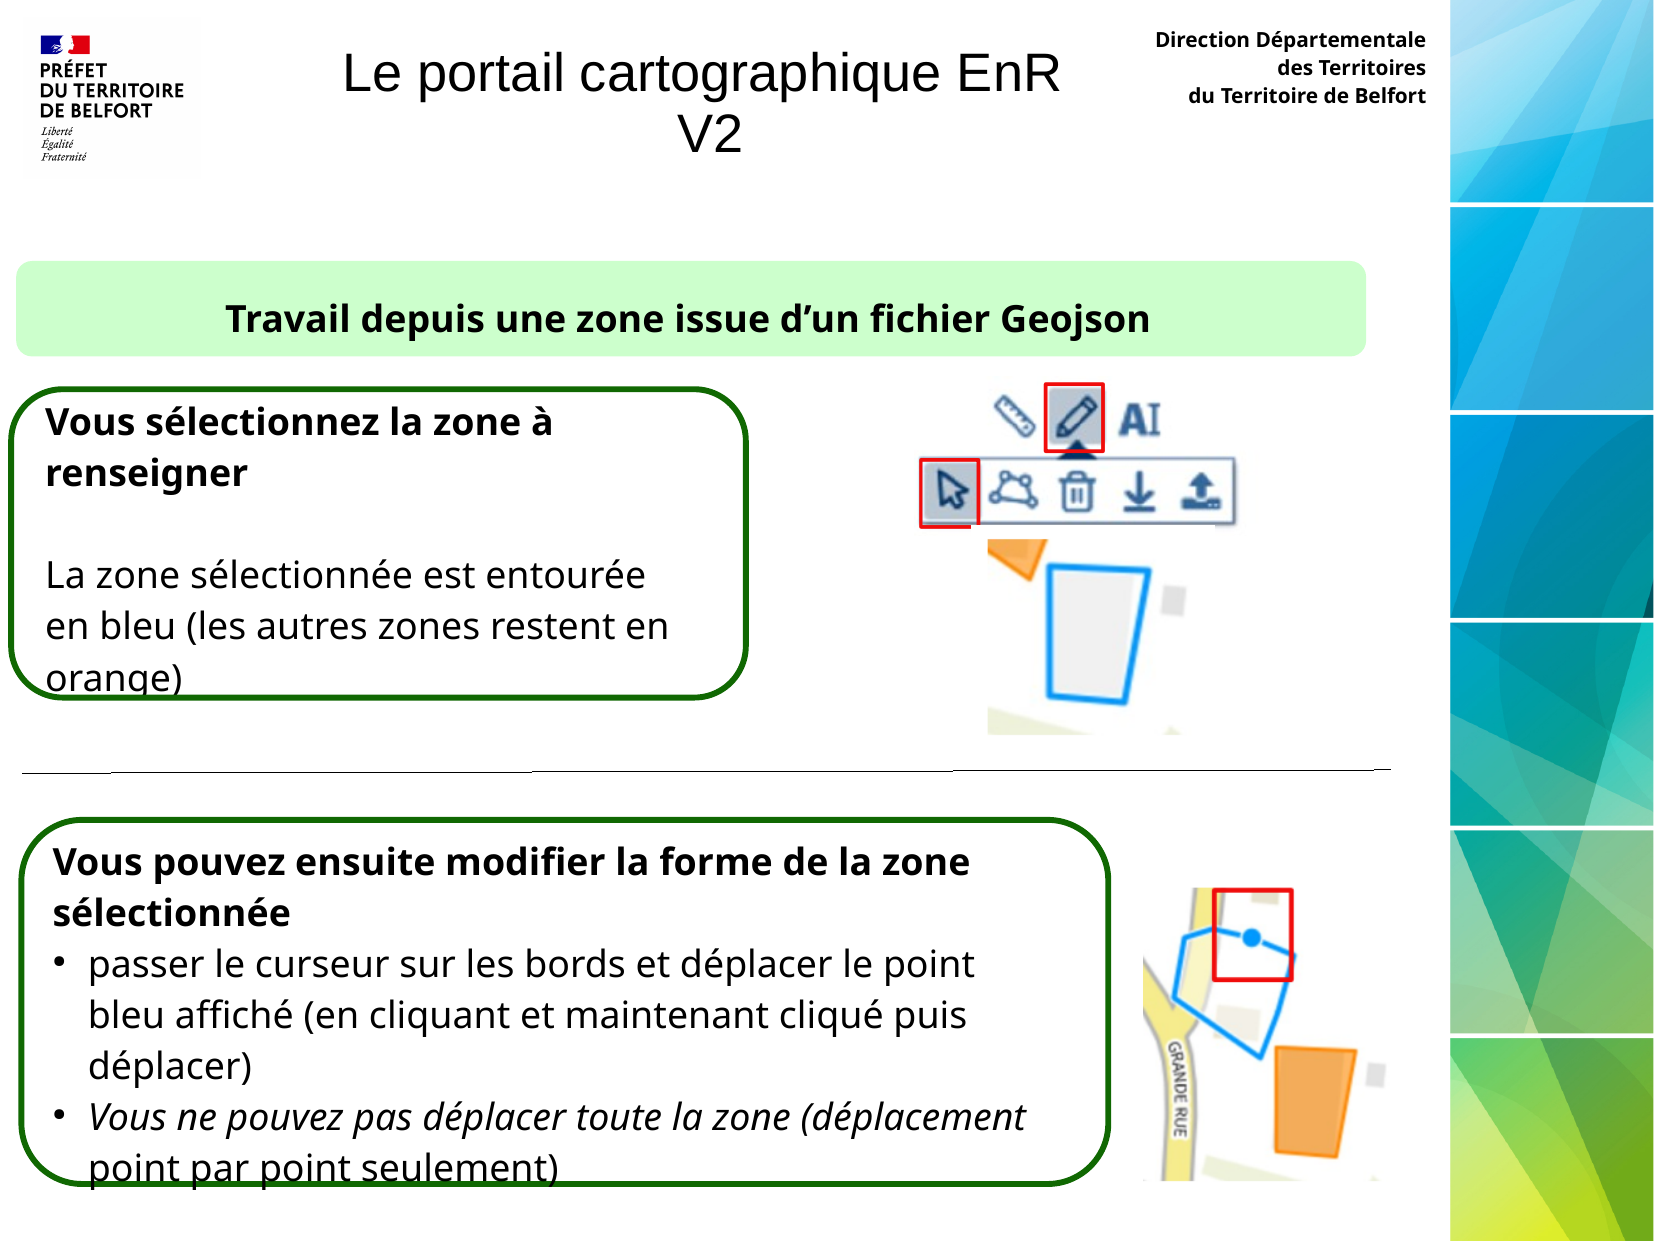

# Le portail cartographique EnR V2
Travail depuis une zone issue d’un fichier Geojson
Vous sélectionnez la zone à renseigner
La zone sélectionnée est entourée en bleu (les autres zones restent en orange)
Vous pouvez ensuite modifier la forme de la zone sélectionnée
passer le curseur sur les bords et déplacer le point bleu affiché (en cliquant et maintenant cliqué puis déplacer)
Vous ne pouvez pas déplacer toute la zone (déplacement point par point seulement)